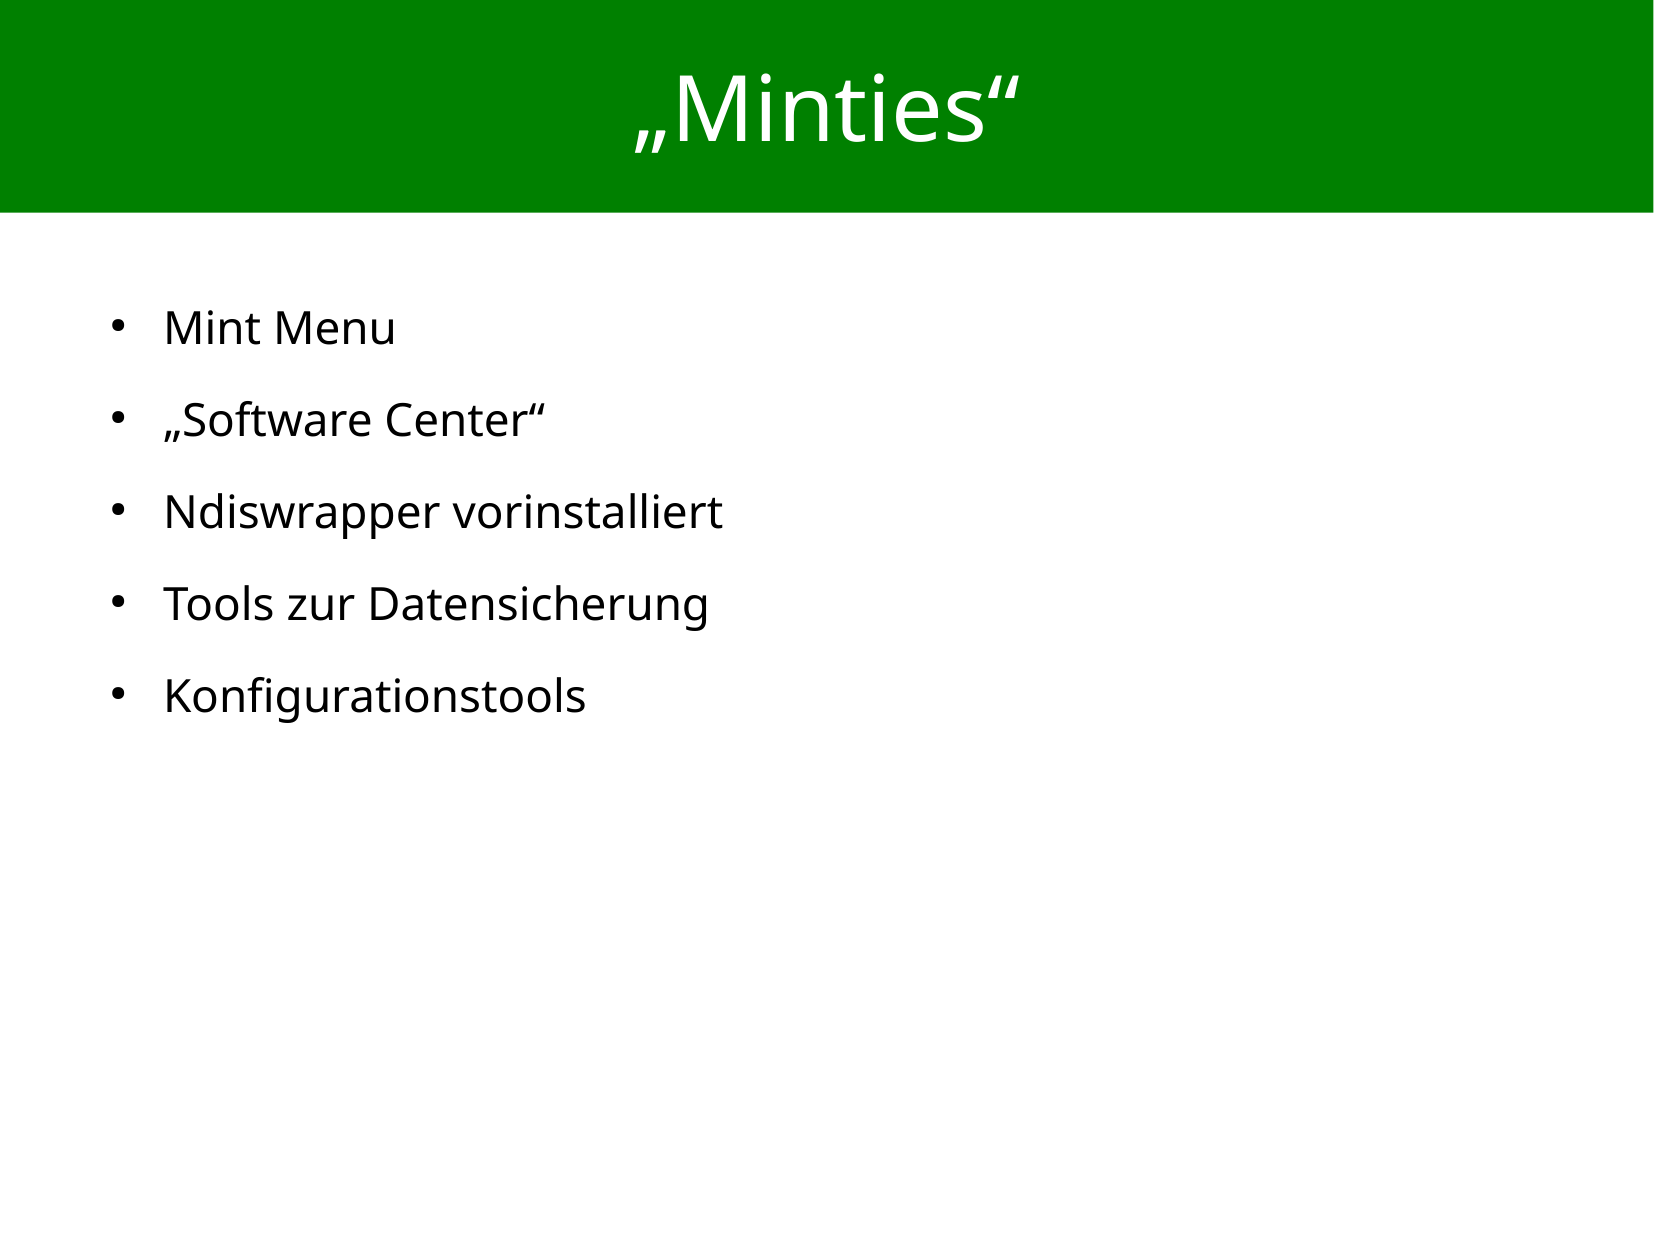

„Minties“
#
Mint Menu
„Software Center“
Ndiswrapper vorinstalliert
Tools zur Datensicherung
Konfigurationstools